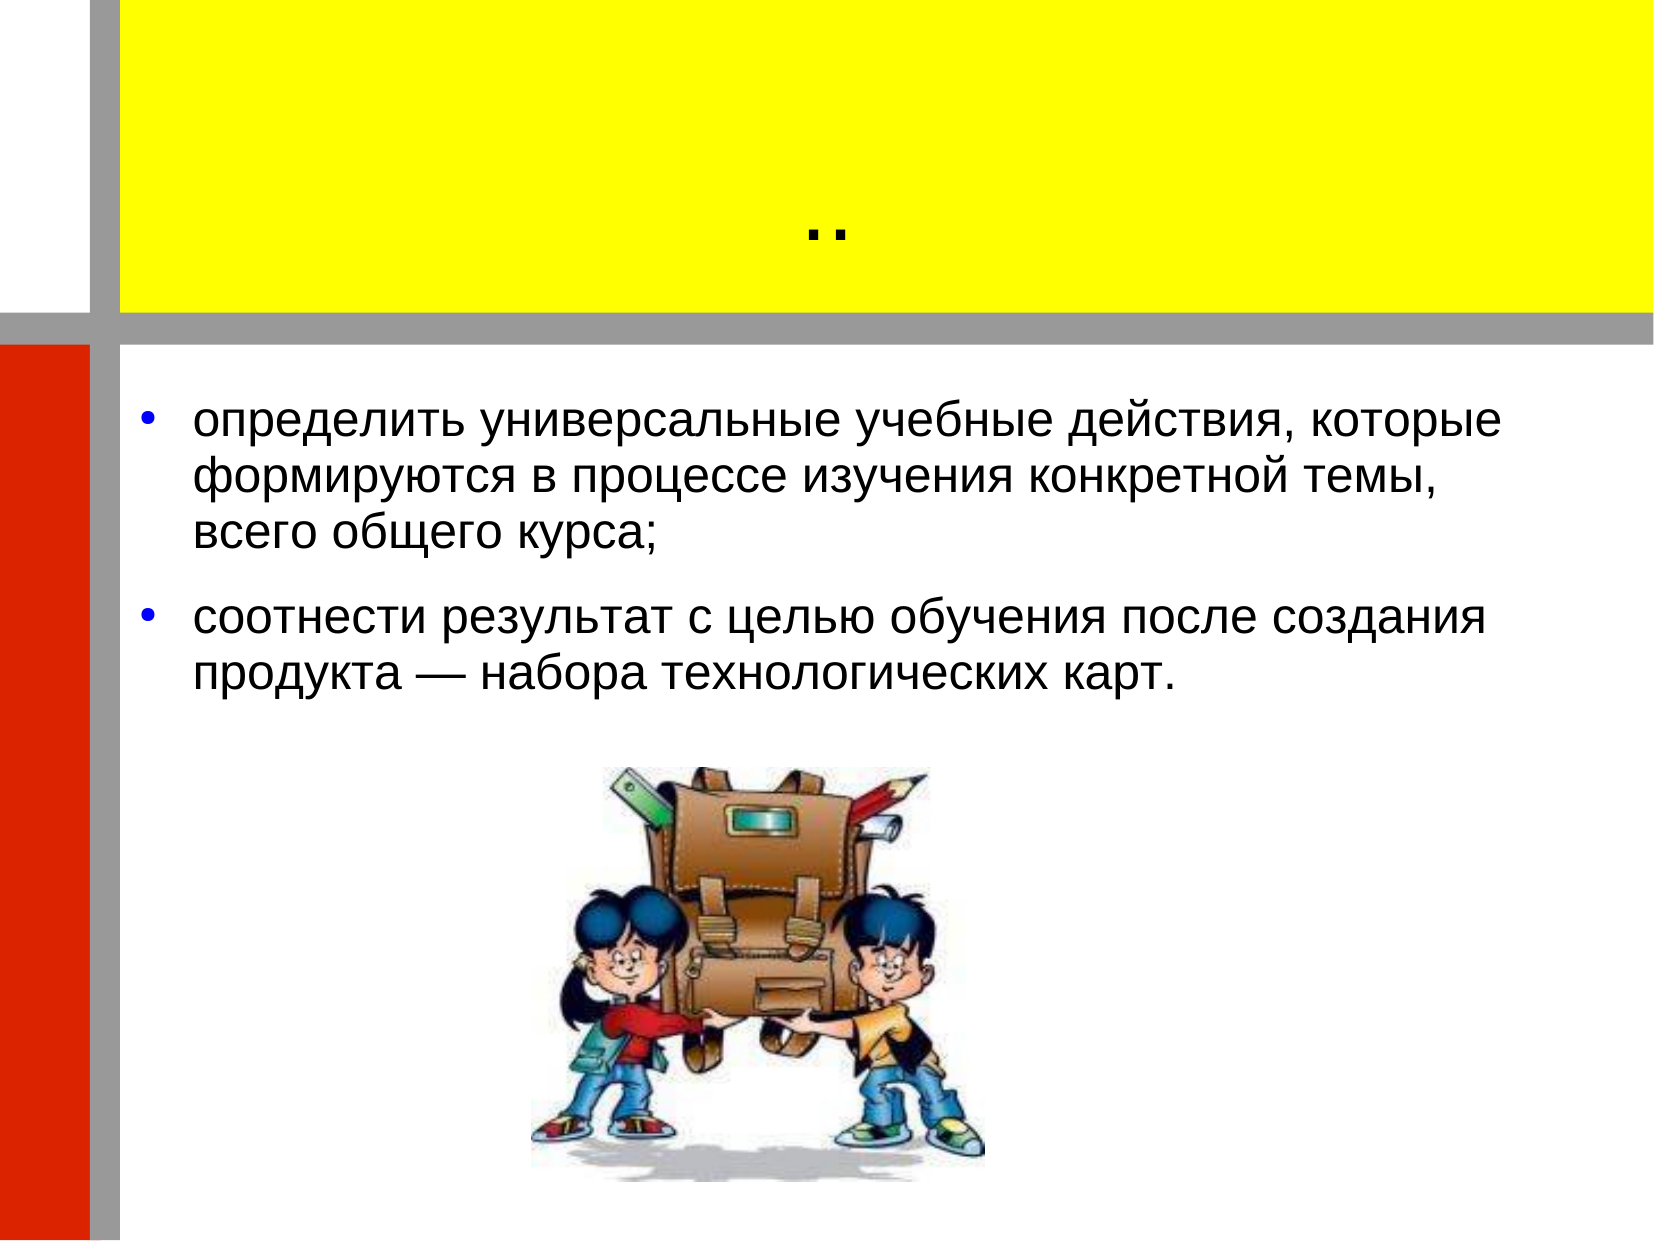

# ..
определить универсальные учебные действия, которые формируются в процессе изучения конкретной темы, всего общего курса;
соотнести результат с целью обучения после создания продукта — набора технологических карт.